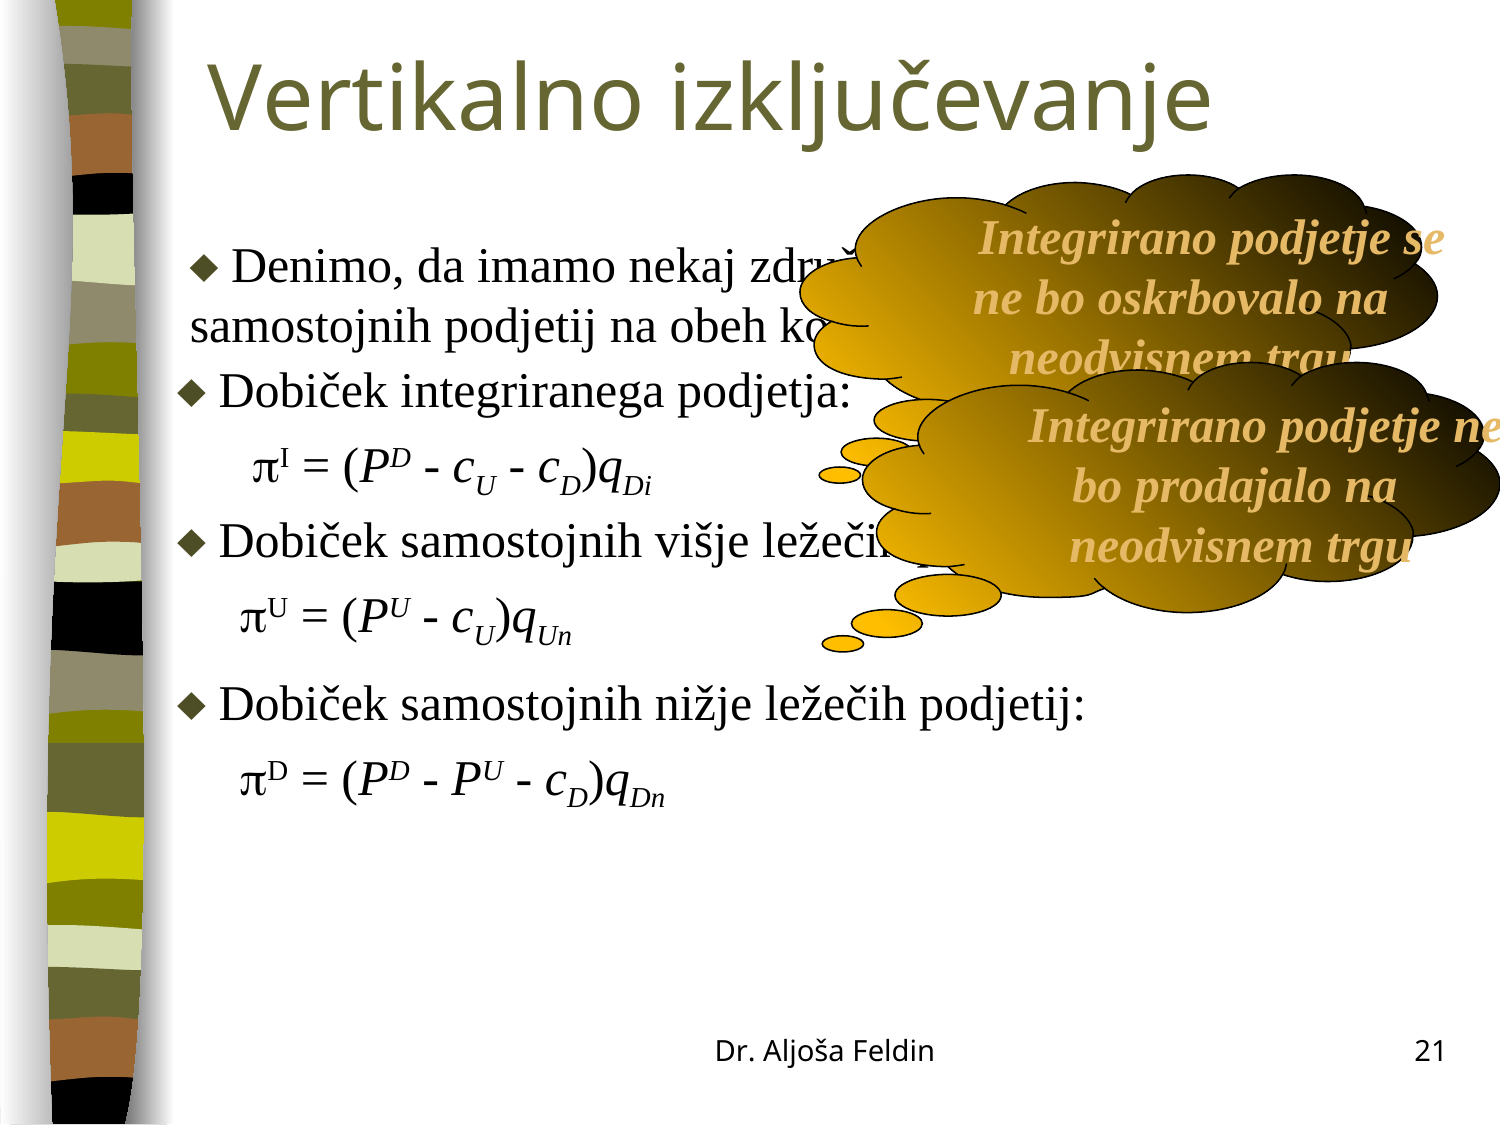

# Vertikalno izključevanje
 Integrirano podjetje se
ne bo oskrbovalo na
neodvisnem trgu
 Denimo, da imamo nekaj združenih podjetij in nekaj samostojnih podjetij na obeh koncih verige
 Dobiček integriranega podjetja:
 Integrirano podjetje ne
bo prodajalo na
neodvisnem trgu
I = (PD - cU - cD)qDi
 Dobiček samostojnih višje ležečih podjetij:
U = (PU - cU)qUn
 Dobiček samostojnih nižje ležečih podjetij:
D = (PD - PU - cD)qDn
Dr. Aljoša Feldin